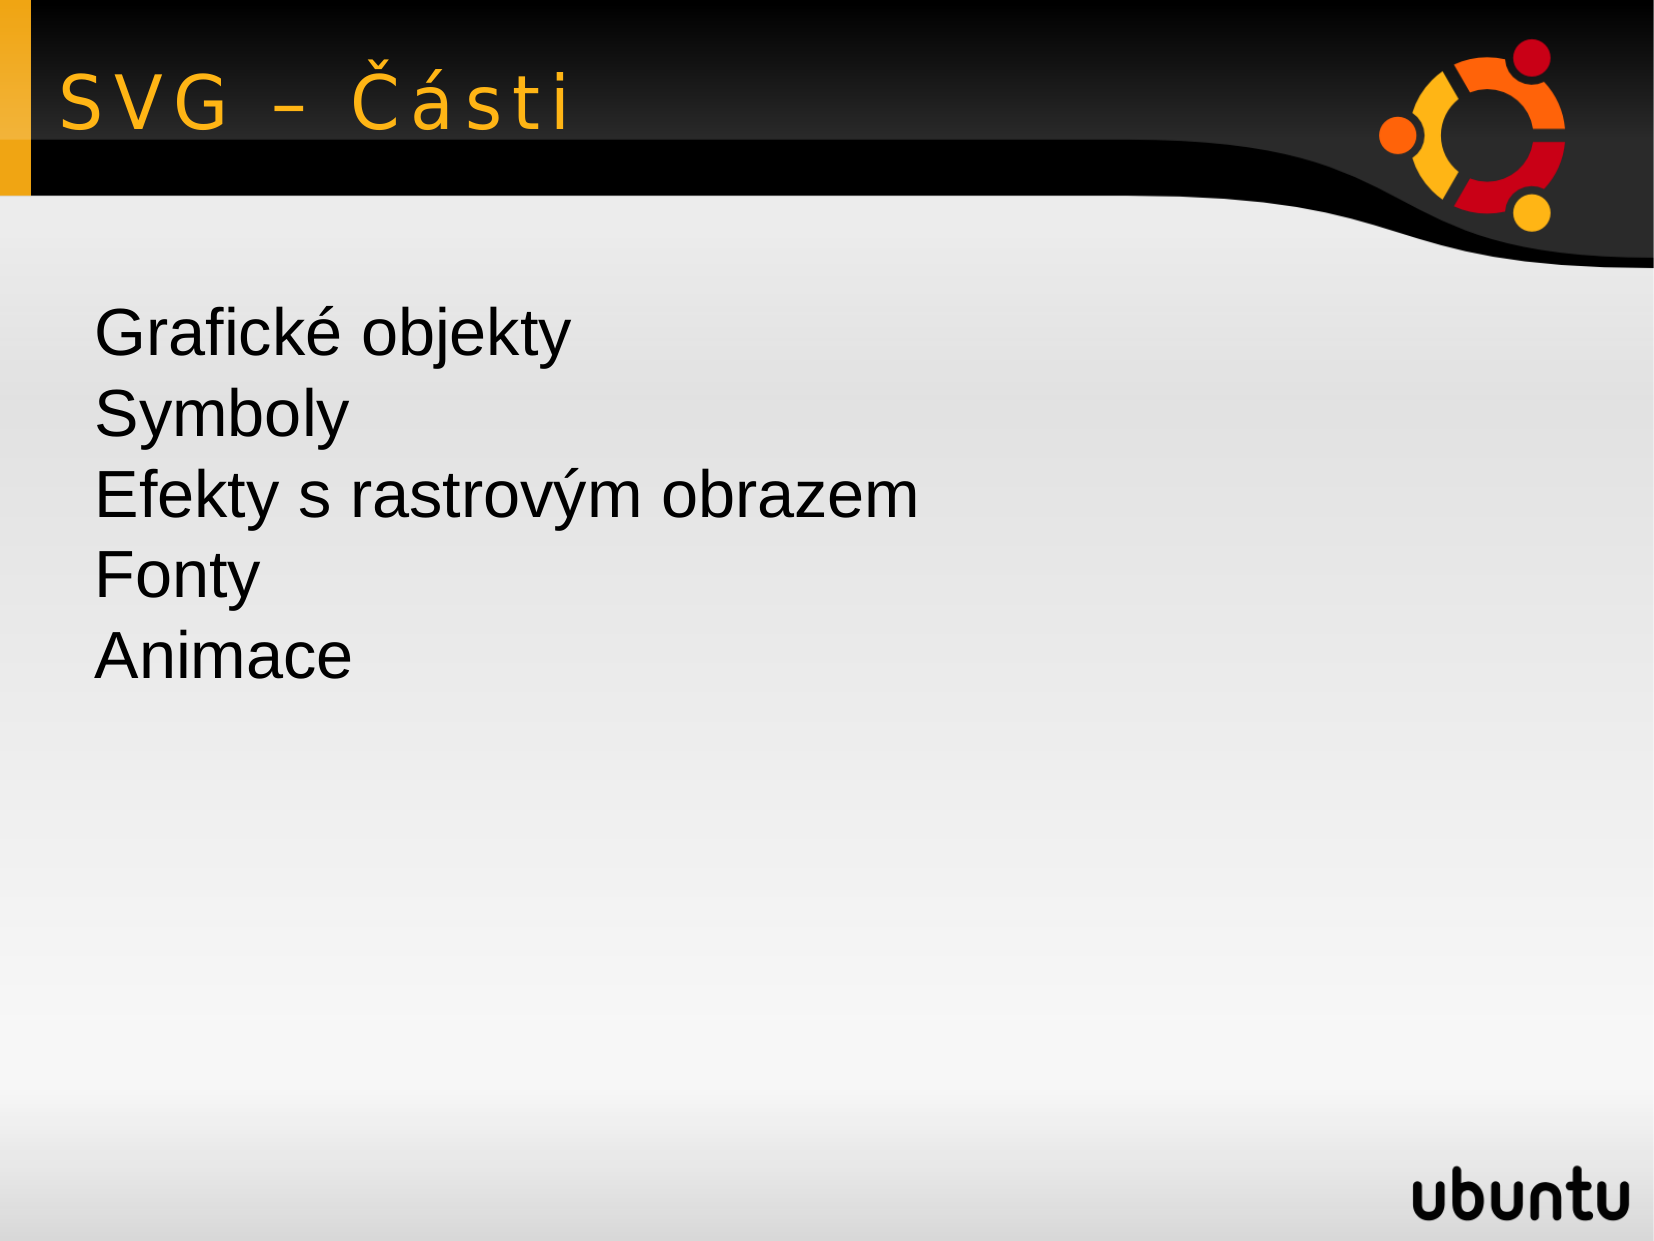

# SVG – Části
Grafické objekty
Symboly
Efekty s rastrovým obrazem
Fonty
Animace